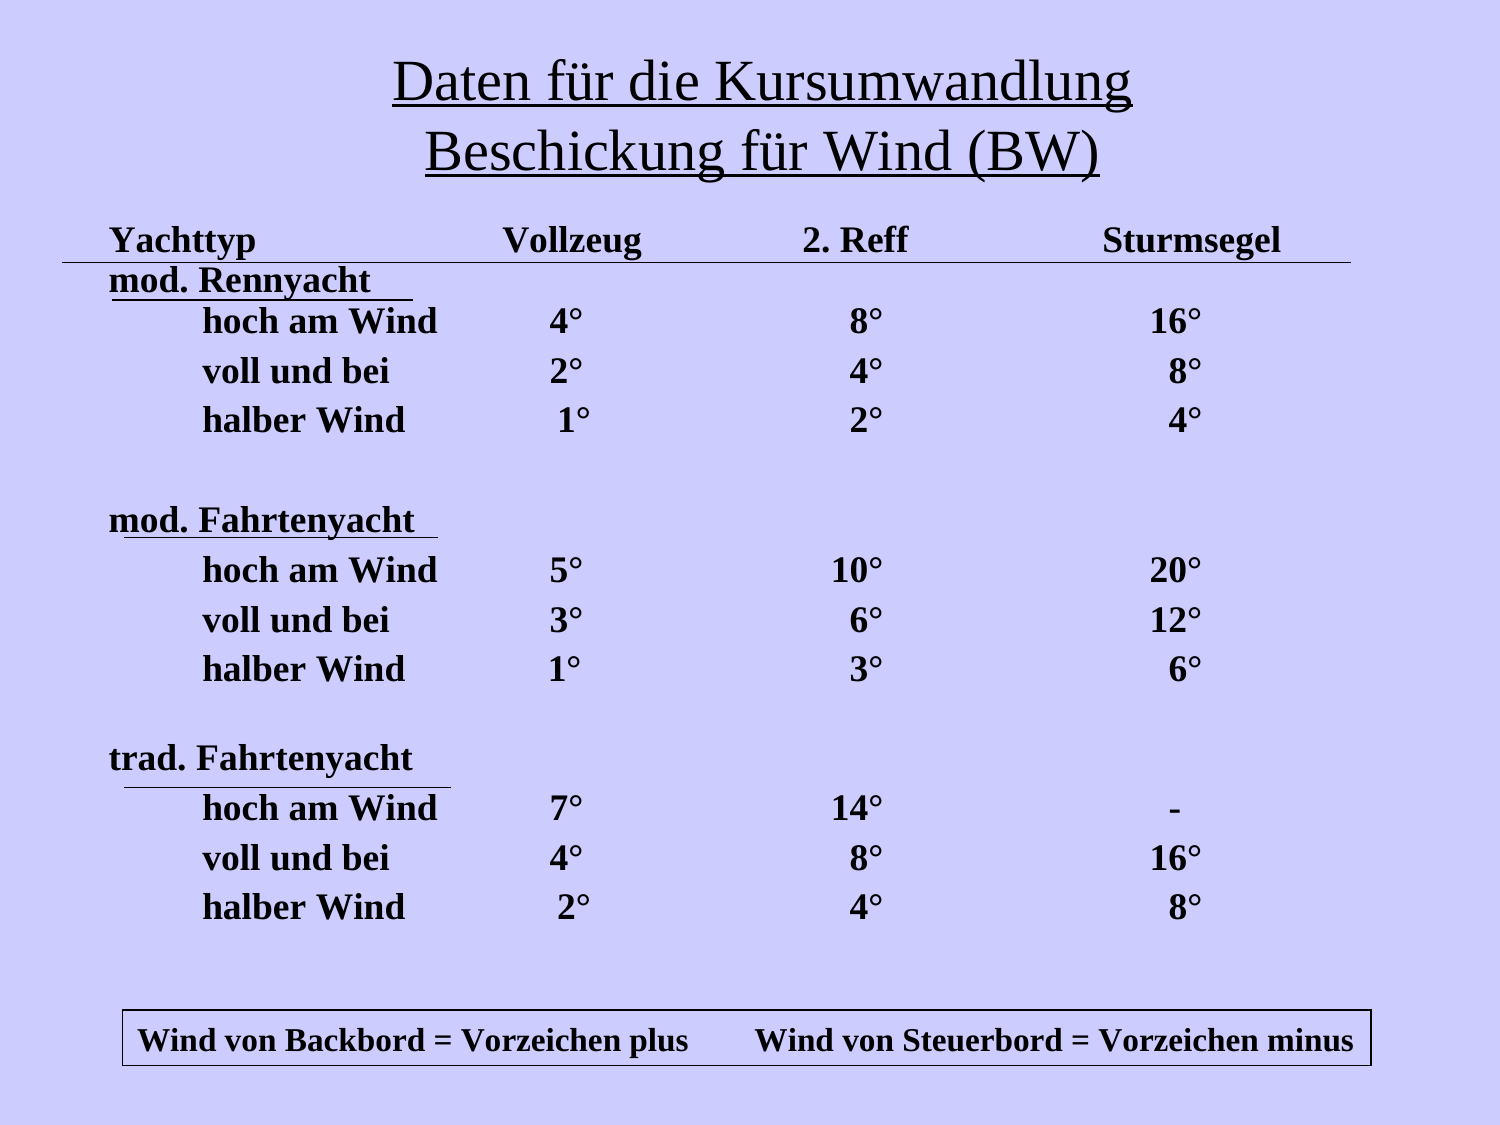

# Daten für die Kursumwandlung Beschickung für Wind (BW)
	Yachttyp		Vollzeug		2. Reff		Sturmsegel
mod. Rennyacht
	hoch am Wind	 4°		 8°		 16°
		voll und bei	 2°		 4°		 8°
		halber Wind 1°		 2°		 4°
	mod. Fahrtenyacht
		hoch am Wind	 5°		 10°		 20°
		voll und bei	 3°		 6°		 12°
		halber Wind 1°		 3°		 6°
	trad. Fahrtenyacht
		hoch am Wind	 7°		 14°		 -
		voll und bei	 4°		 8°		 16°
		halber Wind 2°		 4°		 8°
Wind von Backbord = Vorzeichen plus Wind von Steuerbord = Vorzeichen minus